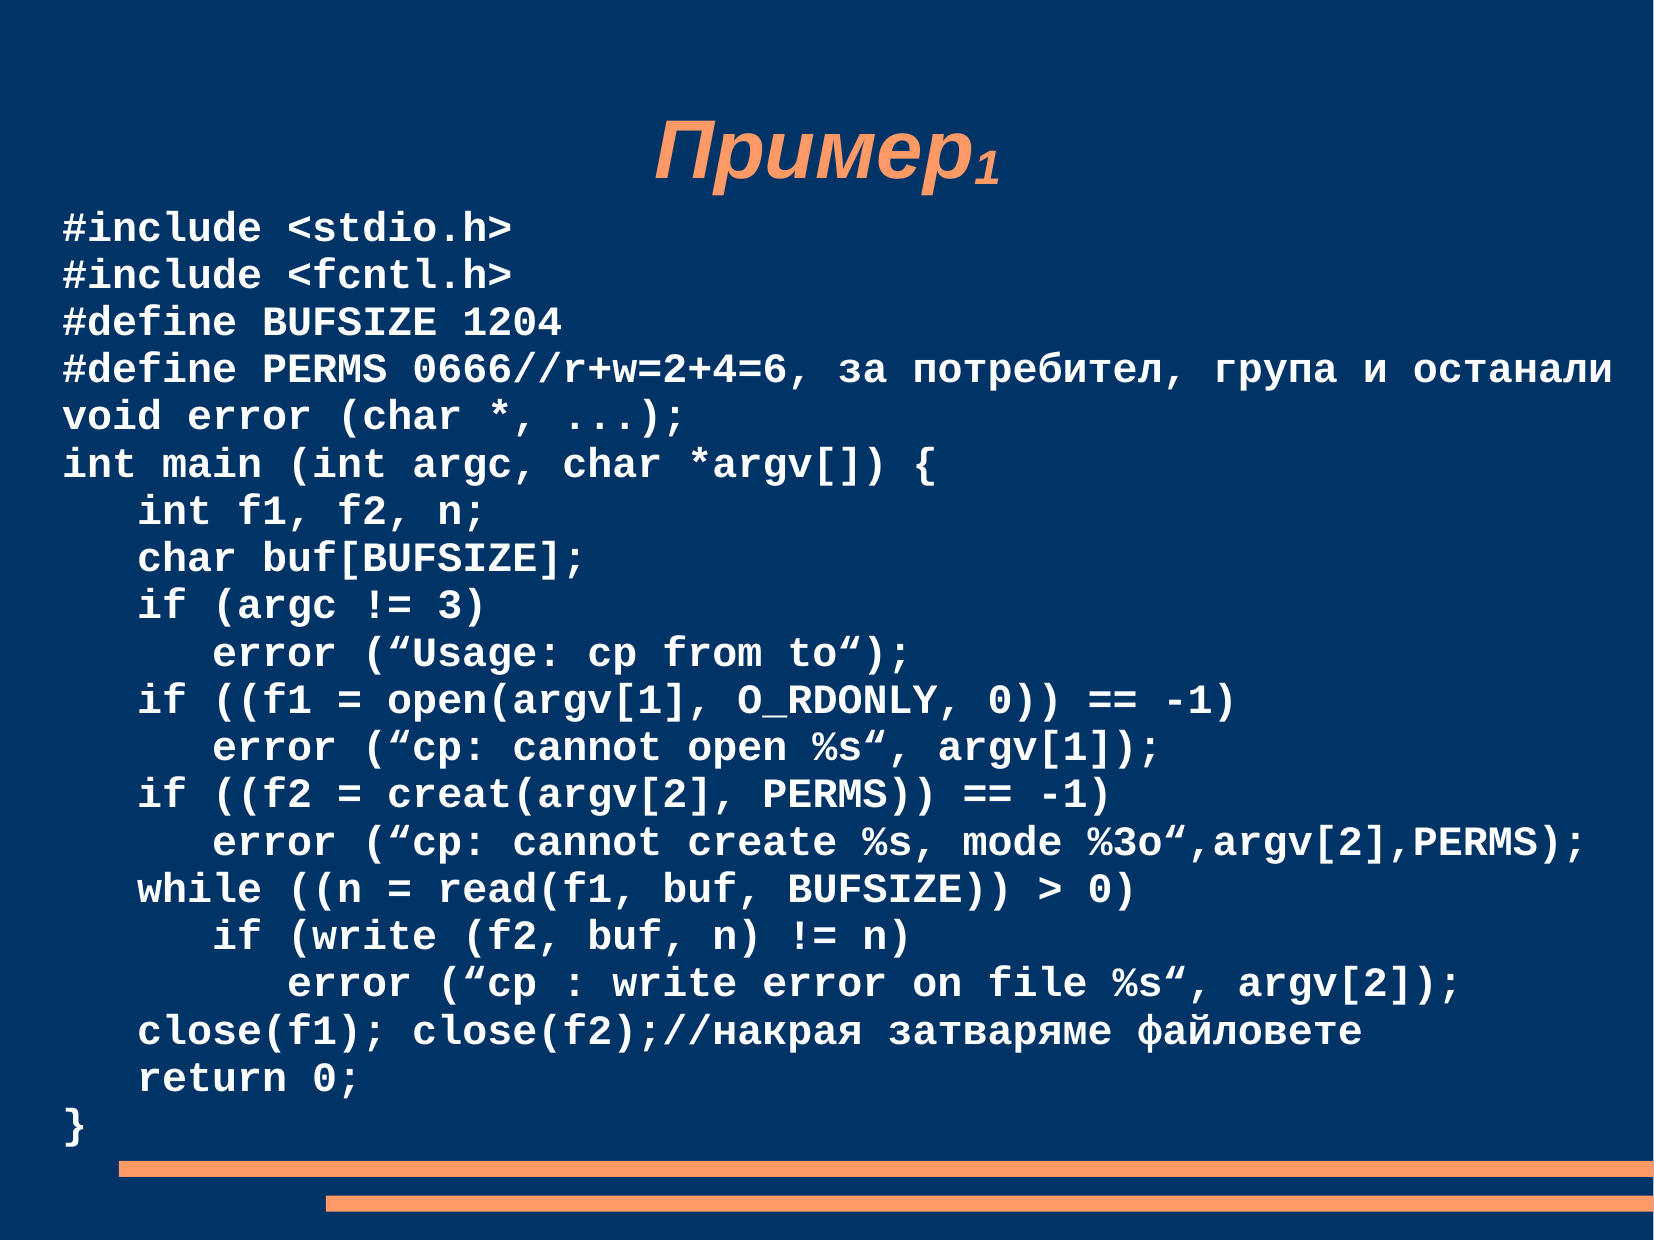

# Пример1
#include <stdio.h>
#include <fcntl.h>
#define BUFSIZE 1204
#define PERMS 0666//r+w=2+4=6, за потребител, група и останали
void error (char *, ...);
int main (int argc, char *argv[]) {
	int f1, f2, n;
	char buf[BUFSIZE];
	if (argc != 3)
		error (“Usage: cp from to“);
	if ((f1 = open(argv[1], O_RDONLY, 0)) == -1)
		error (“cp: cannot open %s“, argv[1]);
	if ((f2 = creat(argv[2], PERMS)) == -1)
		error (“cp: cannot create %s, mode %3o“,argv[2],PERMS);
	while ((n = read(f1, buf, BUFSIZE)) > 0)
		if (write (f2, buf, n) != n)
			error (“cp : write error on file %s“, argv[2]);
	close(f1); close(f2);//накрая затваряме файловете
	return 0;
}